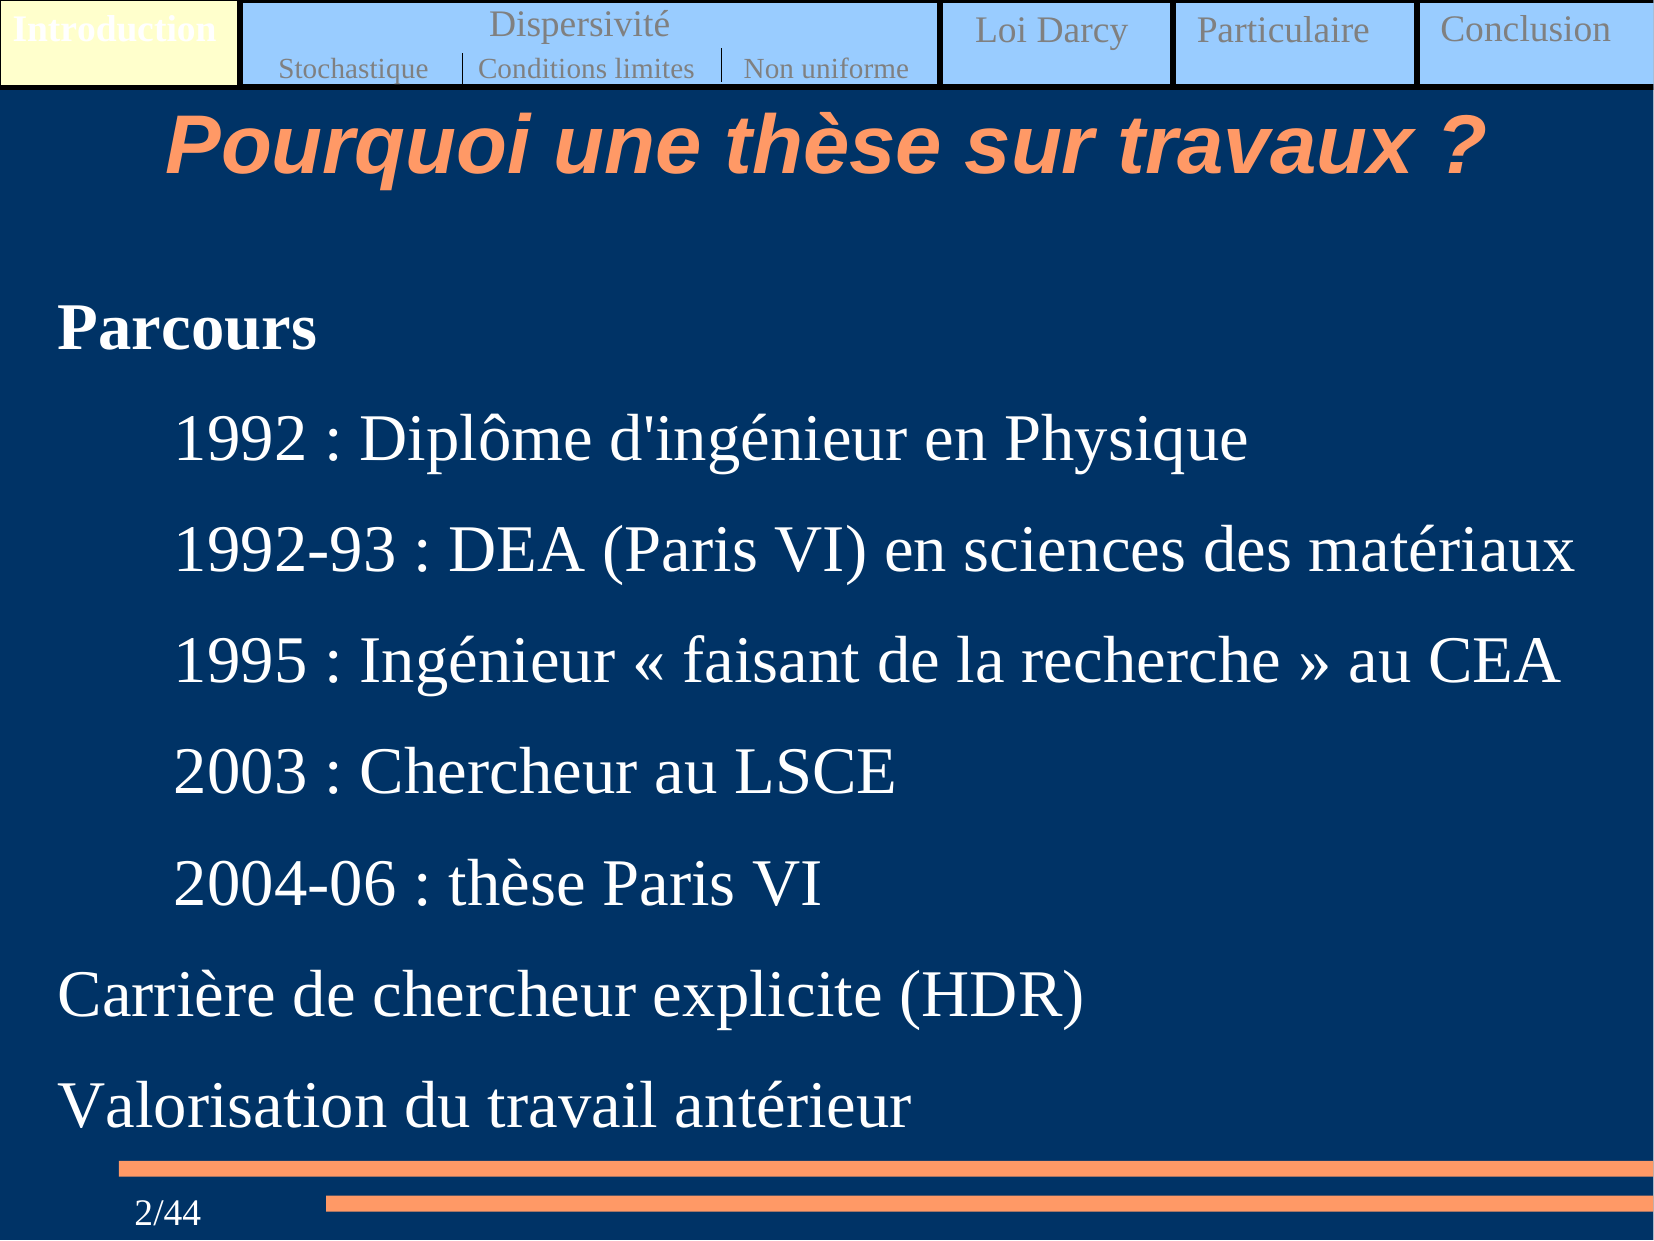

Dispersivité
Introduction
Conclusion
Loi Darcy
Particulaire
Stochastique
Conditions limites
Non uniforme
# Pourquoi une thèse sur travaux ?
Parcours
1992 : Diplôme d'ingénieur en Physique
1992-93 : DEA (Paris VI) en sciences des matériaux
1995 : Ingénieur « faisant de la recherche » au CEA
2003 : Chercheur au LSCE
2004-06 : thèse Paris VI
Carrière de chercheur explicite (HDR)
Valorisation du travail antérieur